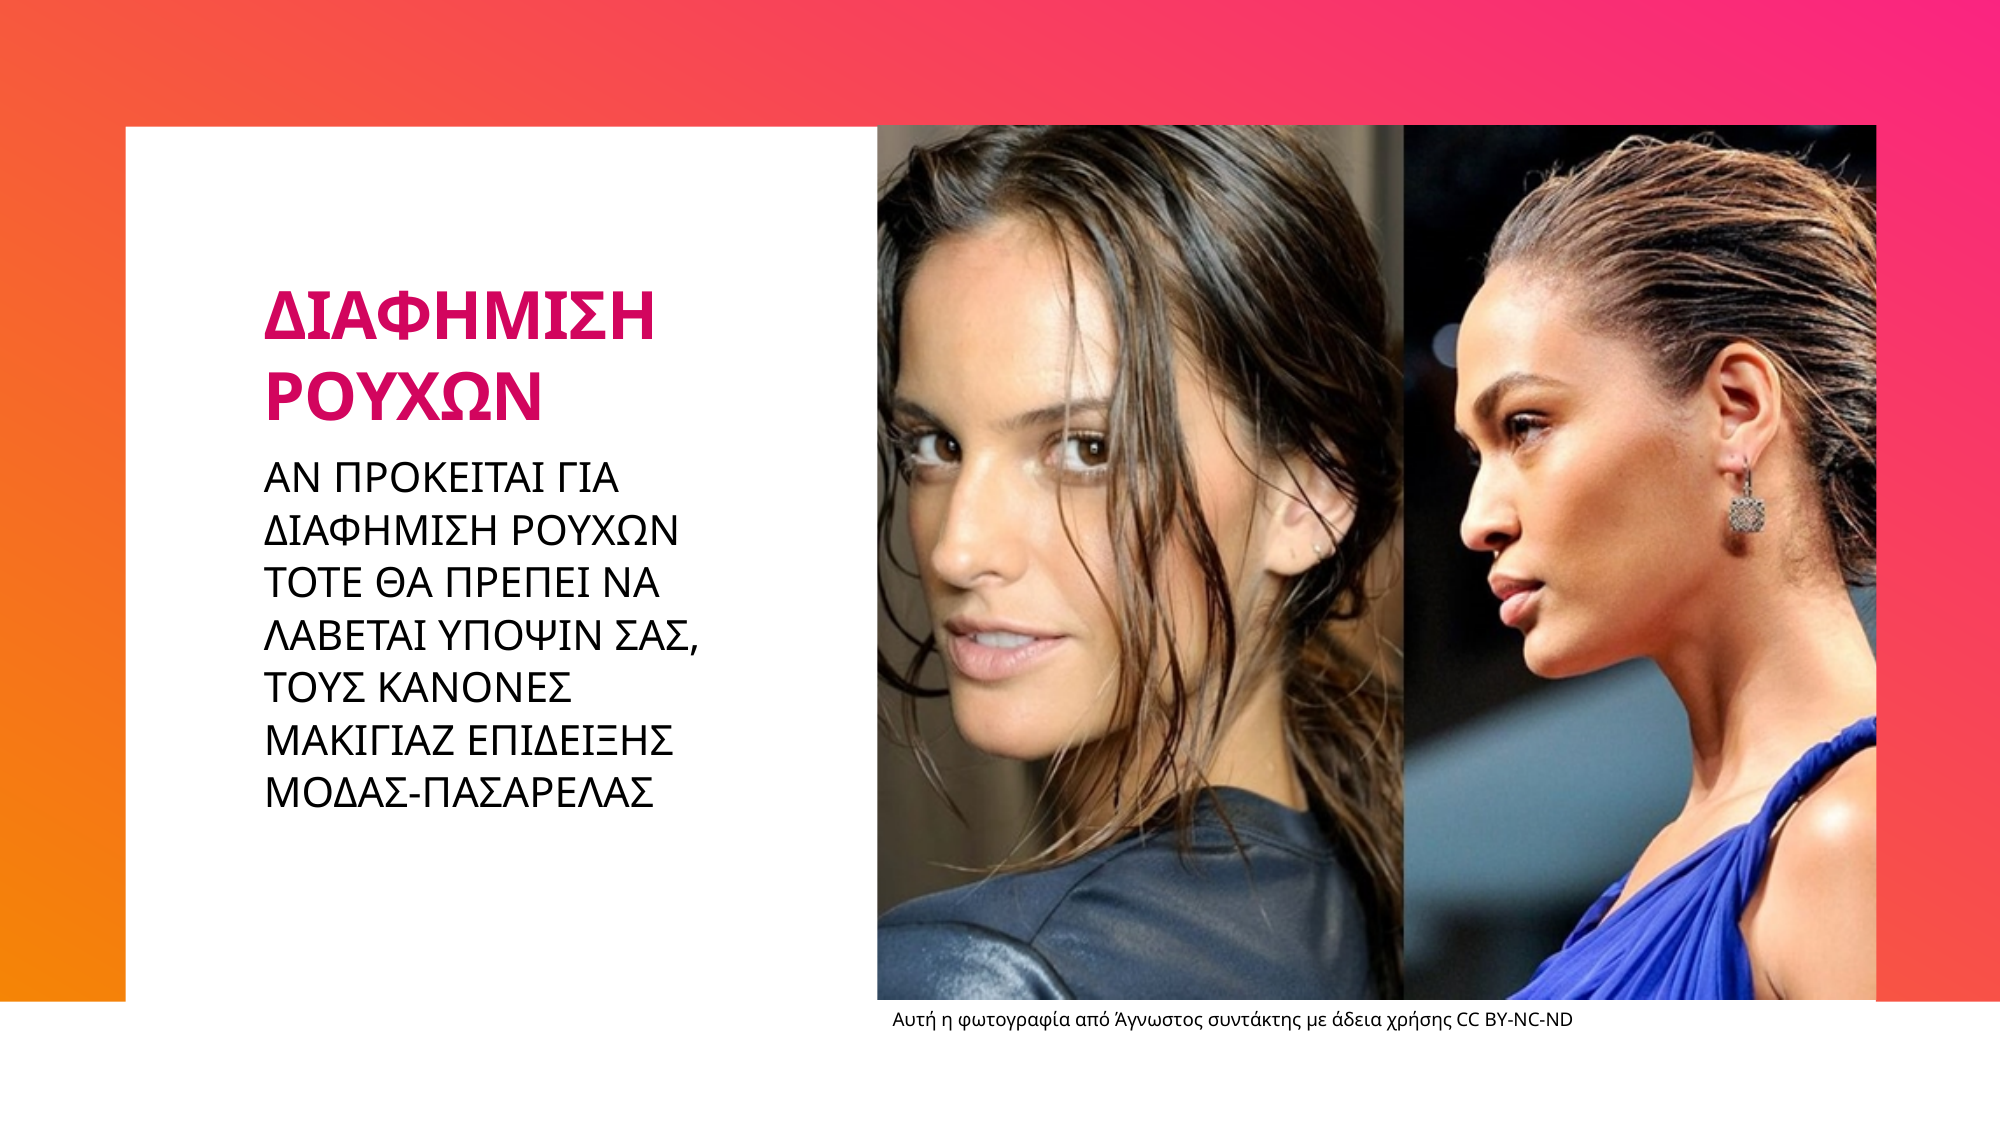

# ΔΙΑΦΗΜΙΣΗ ΡΟΥΧΩΝ
ΑΝ ΠΡΟΚΕΙΤΑΙ ΓΙΑ ΔΙΑΦΗΜΙΣΗ ΡΟΥΧΩΝ ΤΟΤΕ ΘΑ ΠΡΕΠΕΙ ΝΑ ΛΑΒΕΤΑΙ ΥΠΟΨΙΝ ΣΑΣ, ΤΟΥΣ ΚΑΝΟΝΕΣ ΜΑΚΙΓΙΑΖ ΕΠΙΔΕΙΞΗΣ ΜΟΔΑΣ-ΠΑΣΑΡΕΛΑΣ
Αυτή η φωτογραφία από Άγνωστος συντάκτης με άδεια χρήσης CC BY-NC-ND